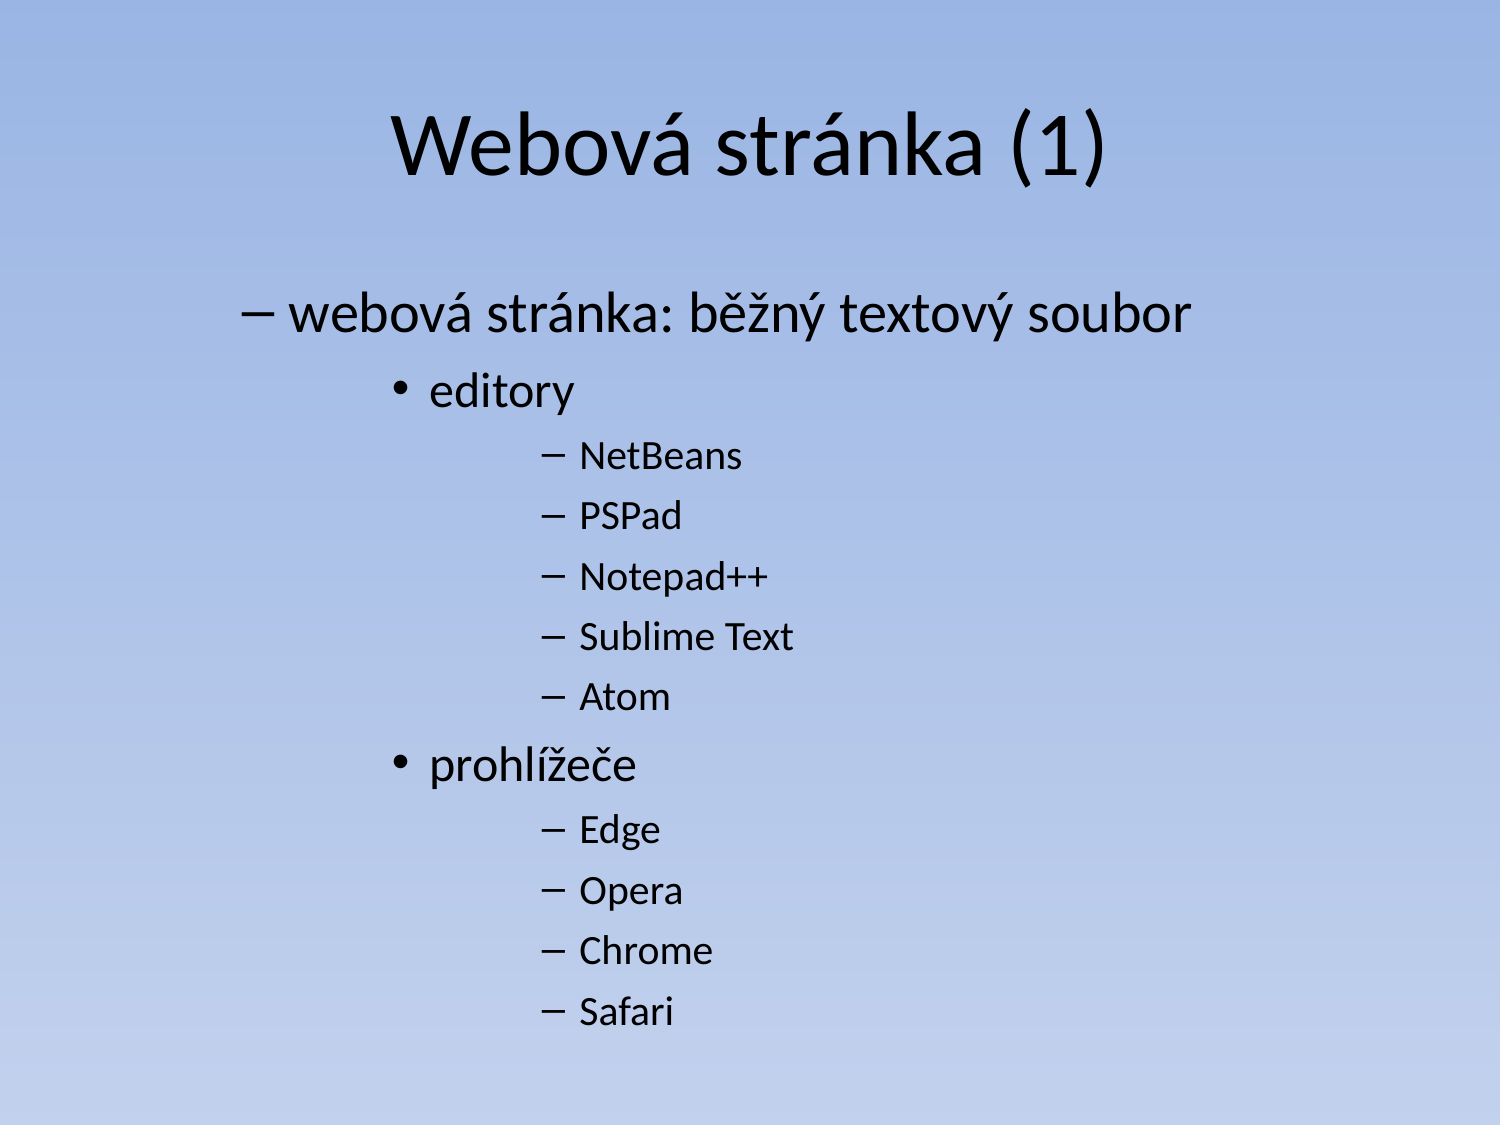

# Webová stránka (1)
webová stránka: běžný textový soubor
editory
NetBeans
PSPad
Notepad++
Sublime Text
Atom
prohlížeče
Edge
Opera
Chrome
Safari